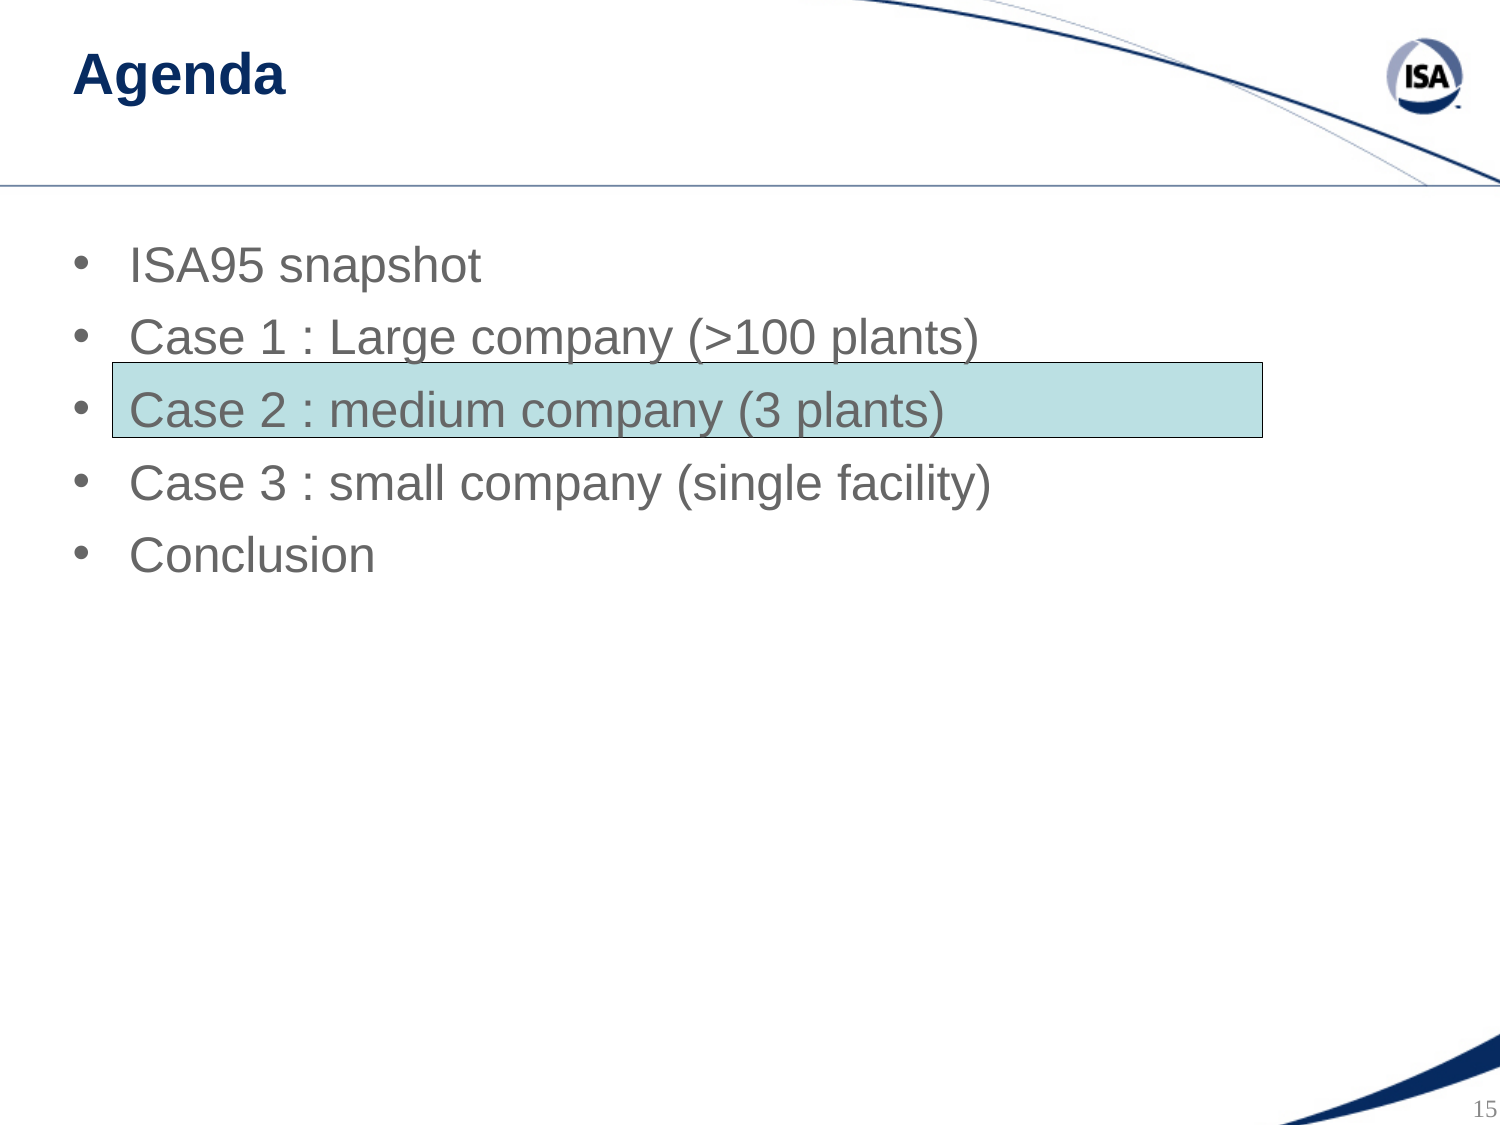

Agenda
# ISA95 snapshot
Case 1 : Large company (>100 plants)
Case 2 : medium company (3 plants)
Case 3 : small company (single facility)
Conclusion